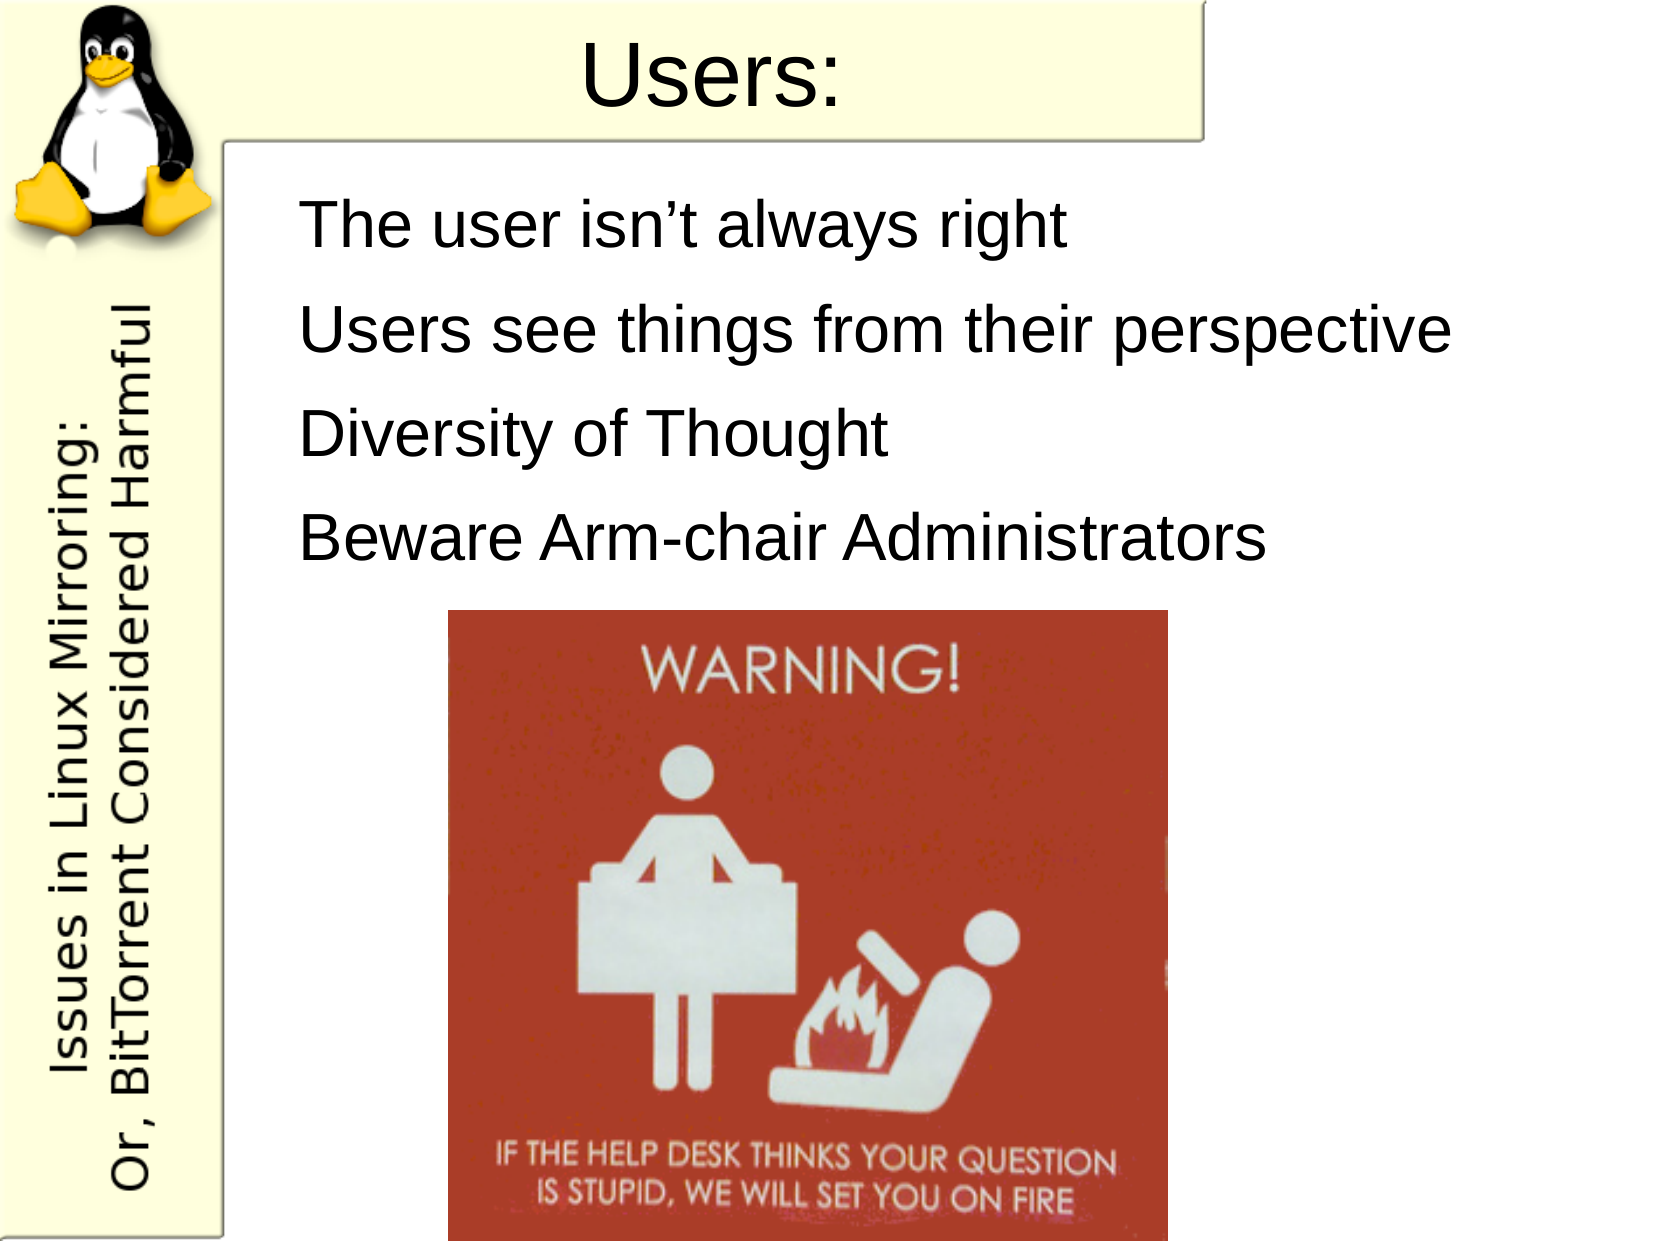

# Users:
 The user isn’t always right
 Users see things from their perspective
 Diversity of Thought
 Beware Arm-chair Administrators